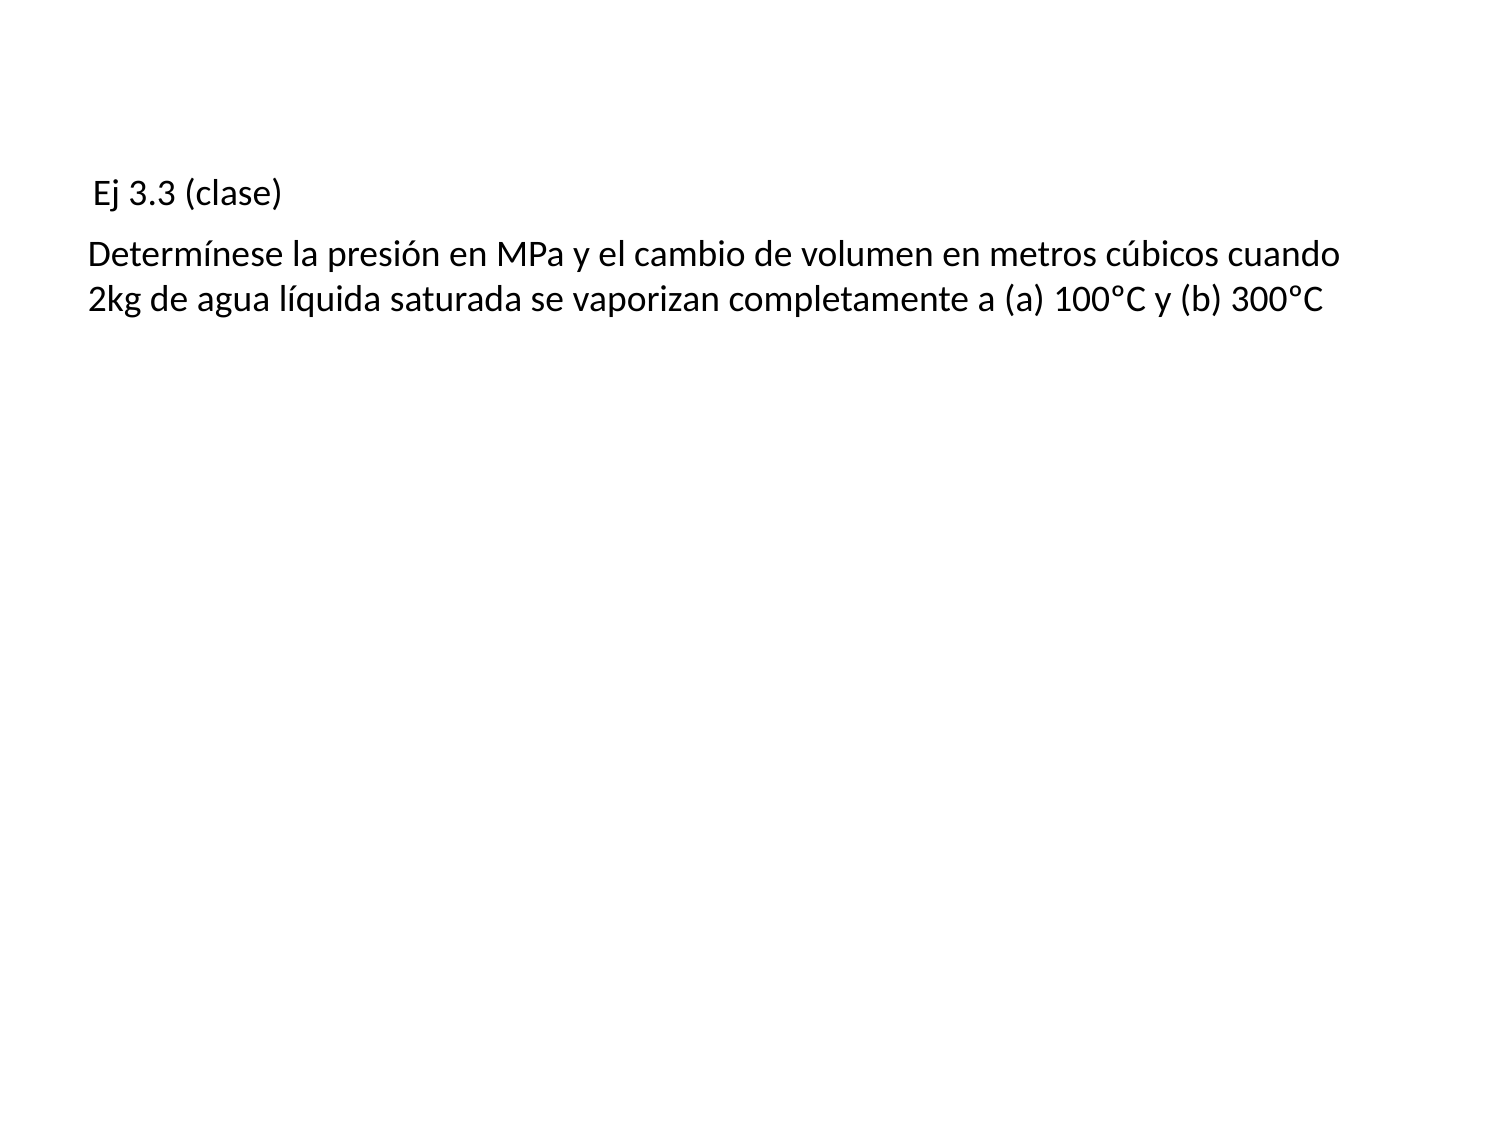

Ej 3.3 (clase)
Determínese la presión en MPa y el cambio de volumen en metros cúbicos cuando 2kg de agua líquida saturada se vaporizan completamente a (a) 100ºC y (b) 300ºC